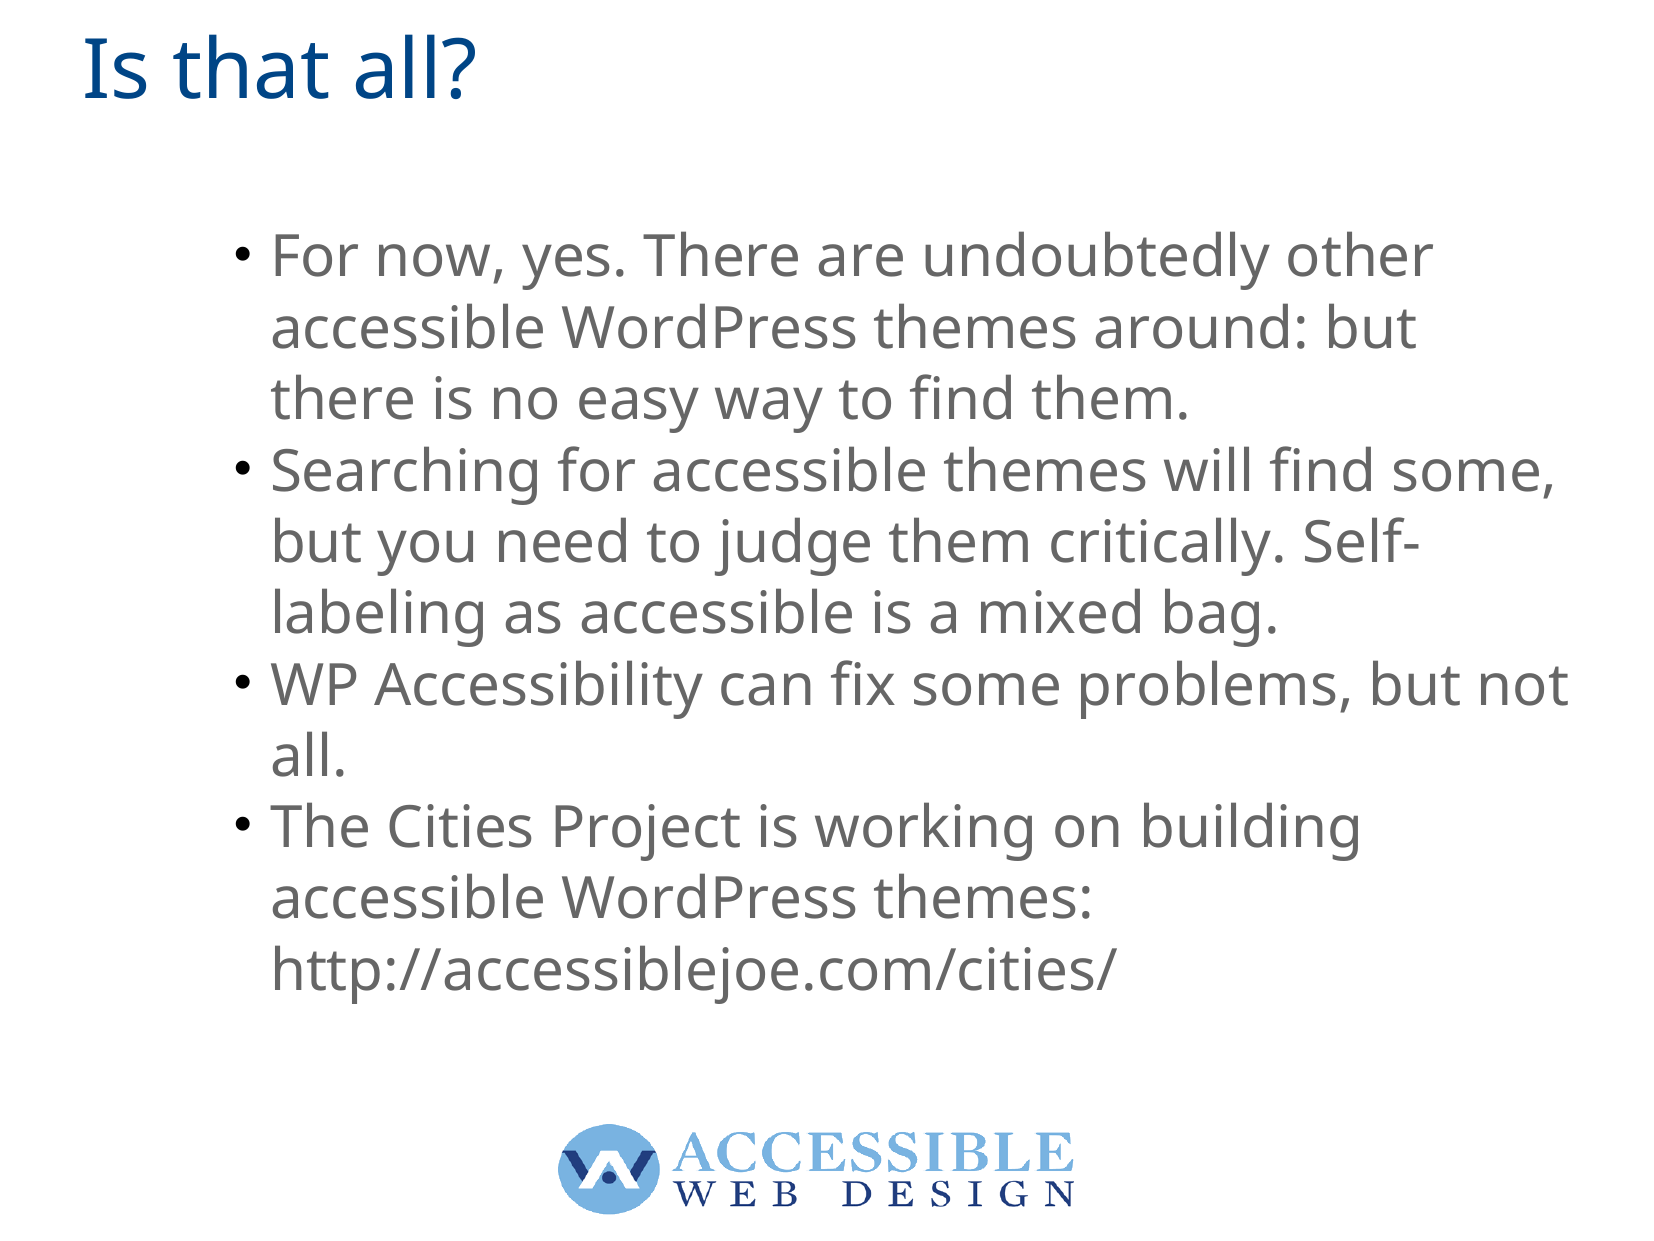

Is that all?
For now, yes. There are undoubtedly other accessible WordPress themes around: but there is no easy way to find them.
Searching for accessible themes will find some, but you need to judge them critically. Self-labeling as accessible is a mixed bag.
WP Accessibility can fix some problems, but not all.
The Cities Project is working on building accessible WordPress themes: http://accessiblejoe.com/cities/